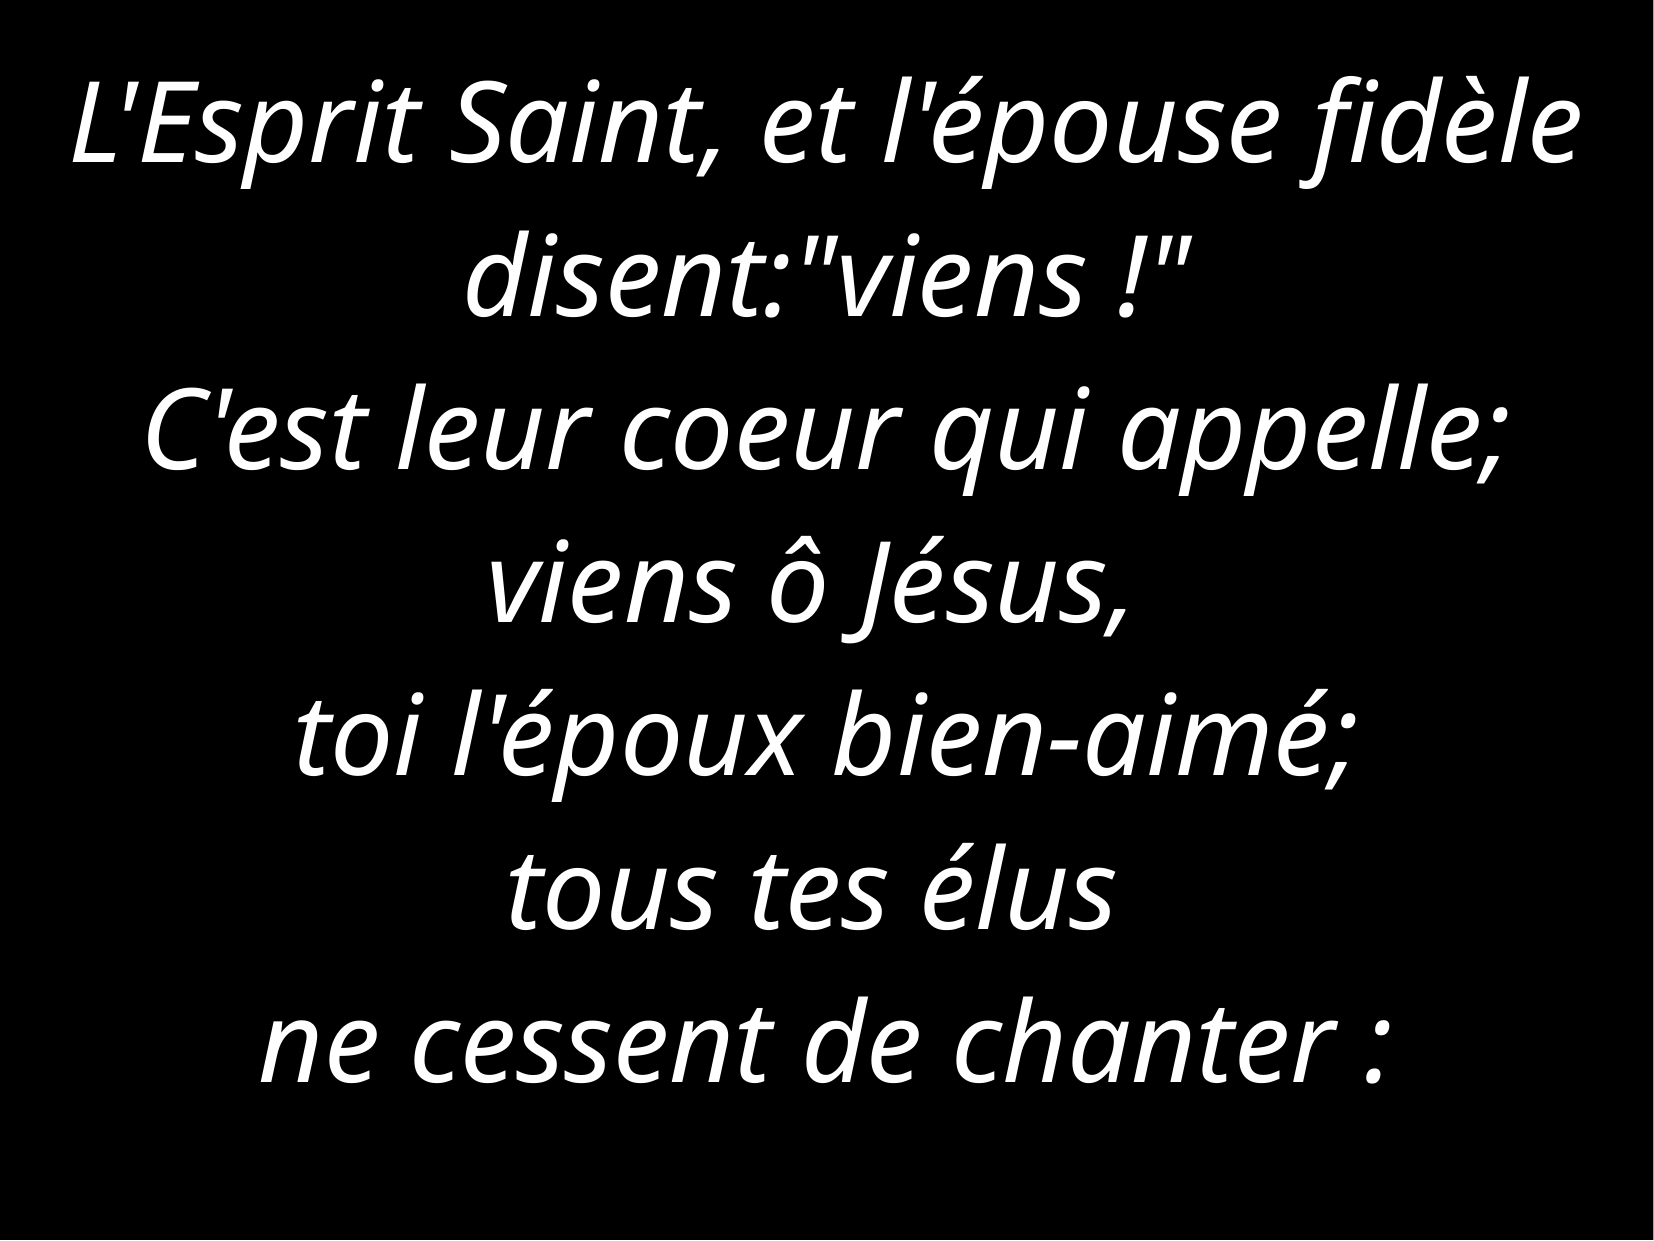

# L'Esprit Saint, et l'épouse fidèle disent:"viens !"
C'est leur coeur qui appelle;
viens ô Jésus,
toi l'époux bien-aimé;
tous tes élus
ne cessent de chanter :